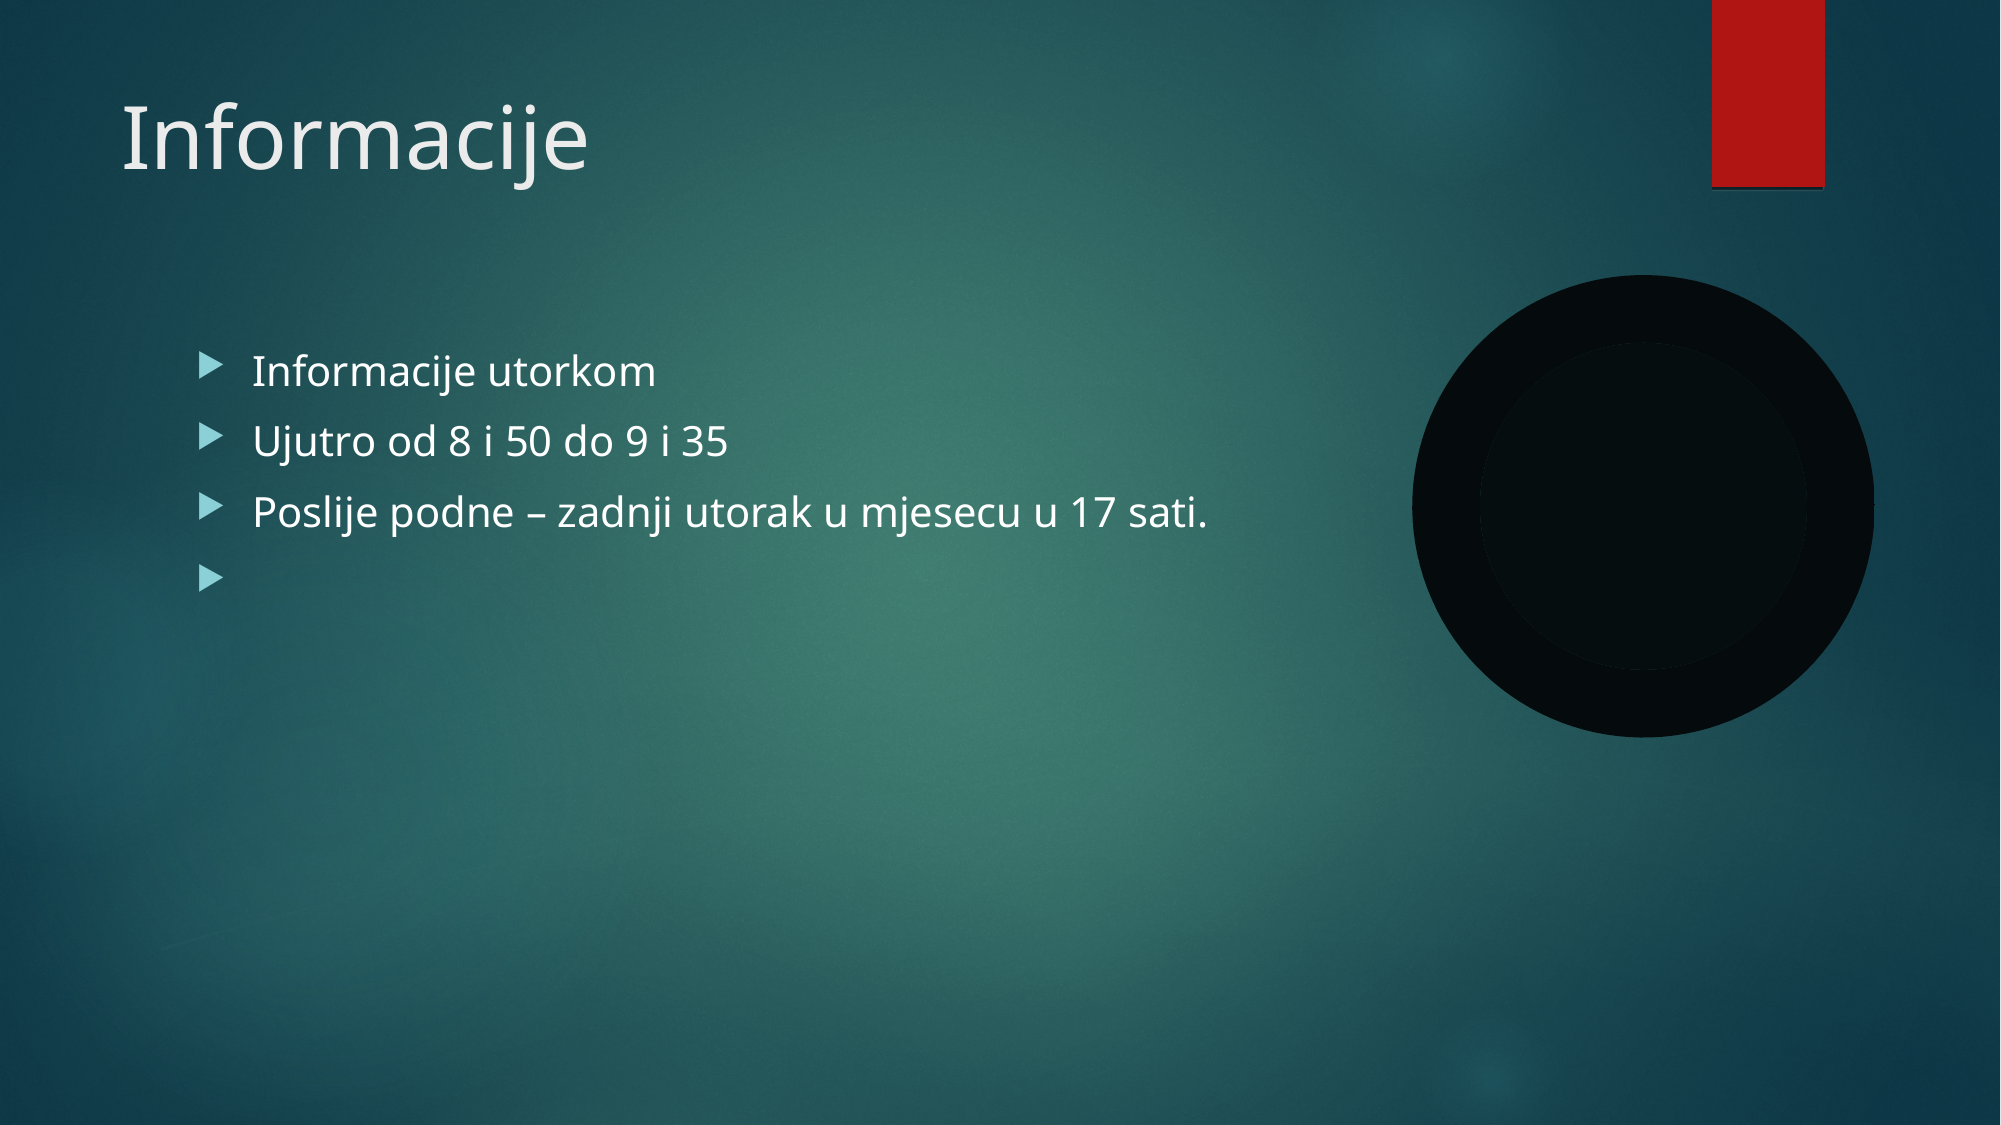

# Informacije
Informacije utorkom
Ujutro od 8 i 50 do 9 i 35
Poslije podne – zadnji utorak u mjesecu u 17 sati.